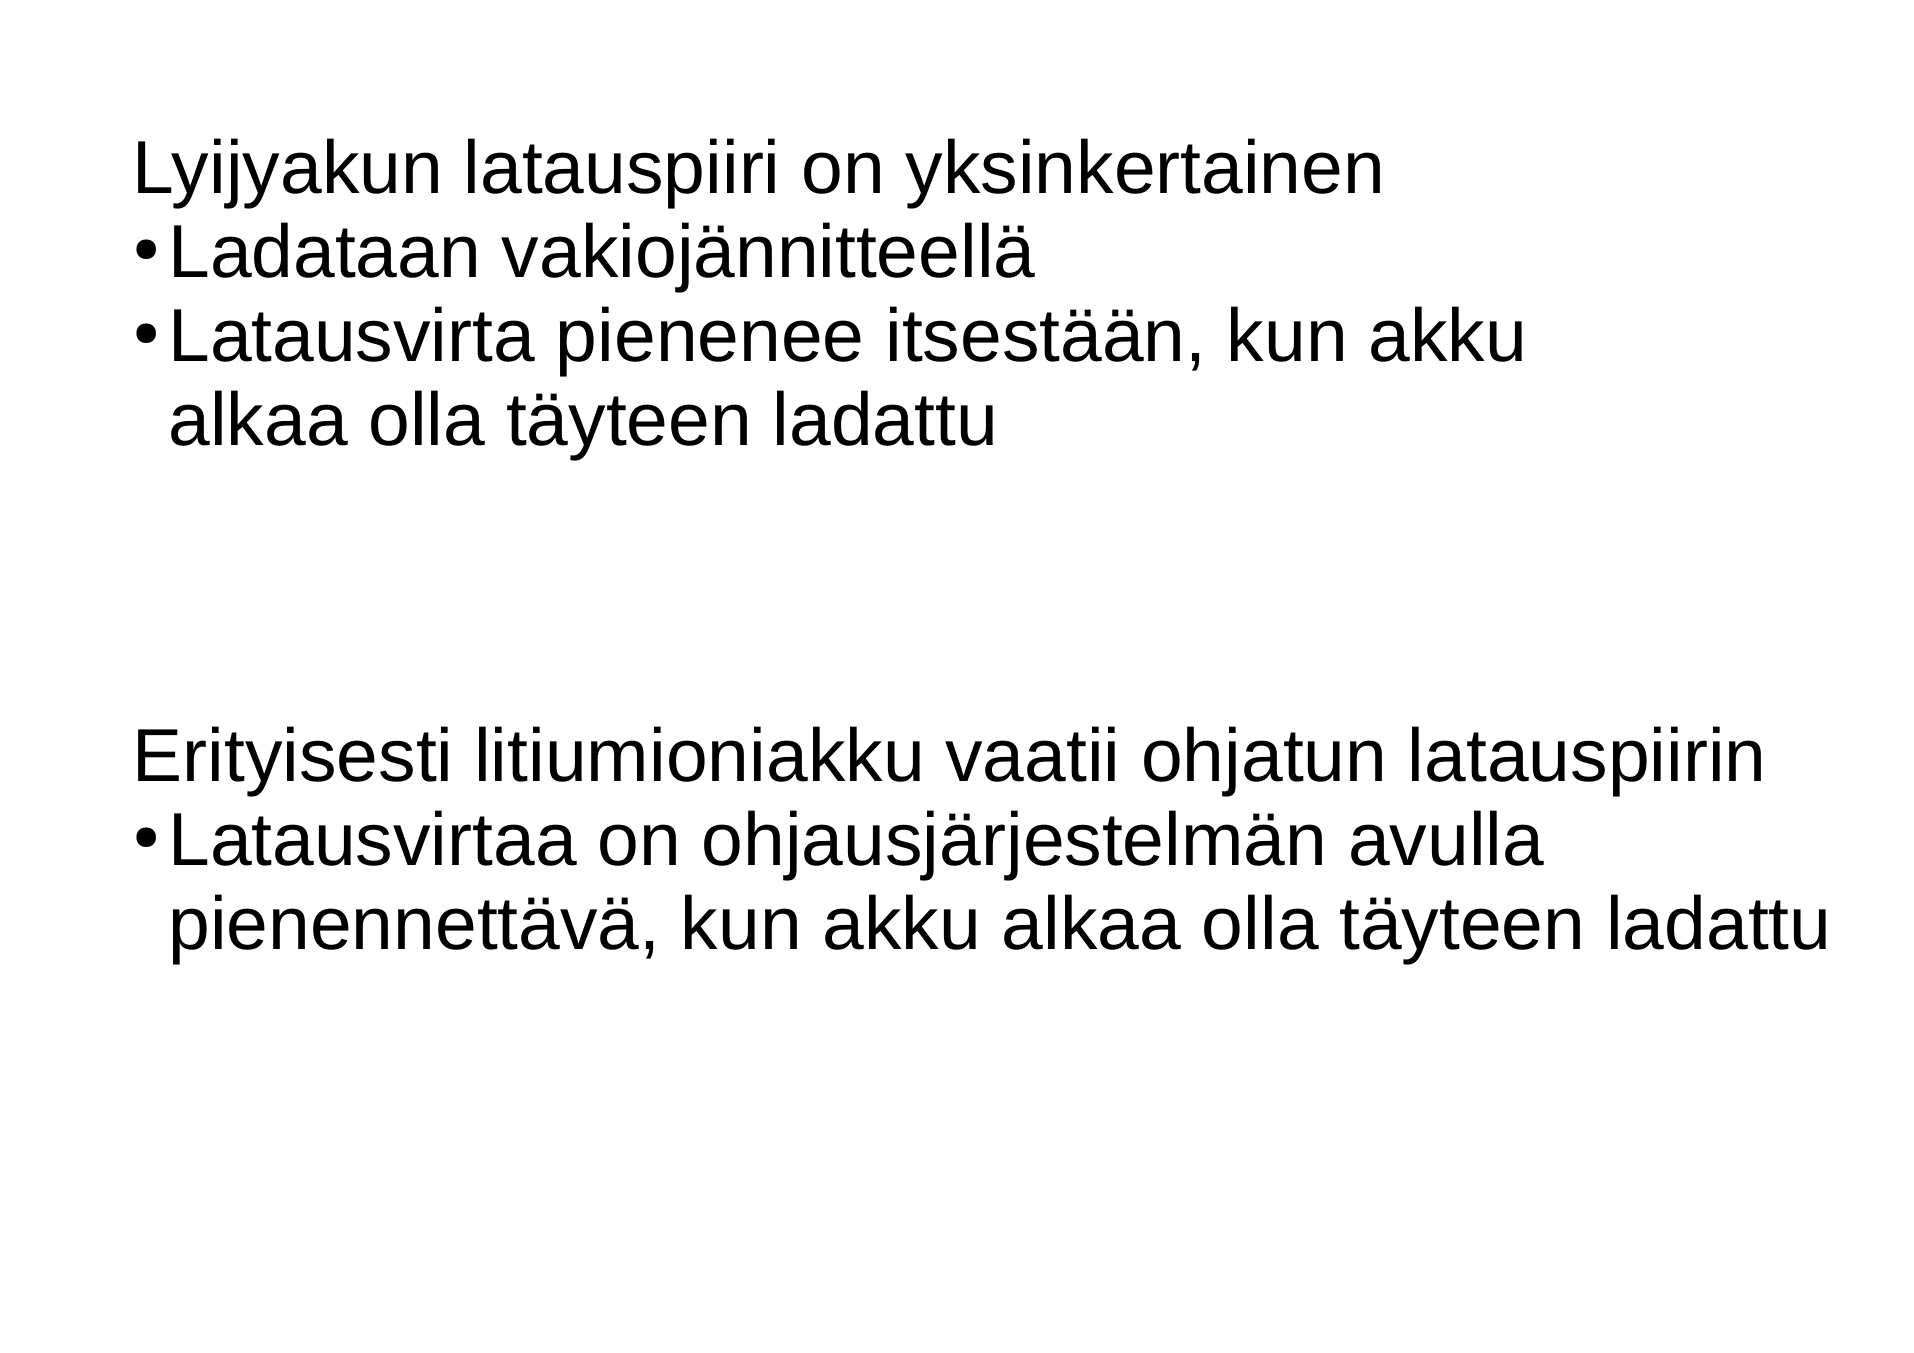

Lyijyakun latauspiiri on yksinkertainen
Ladataan vakiojännitteellä
Latausvirta pienenee itsestään, kun akku
alkaa olla täyteen ladattu
Erityisesti litiumioniakku vaatii ohjatun latauspiirin
Latausvirtaa on ohjausjärjestelmän avulla
pienennettävä, kun akku alkaa olla täyteen ladattu